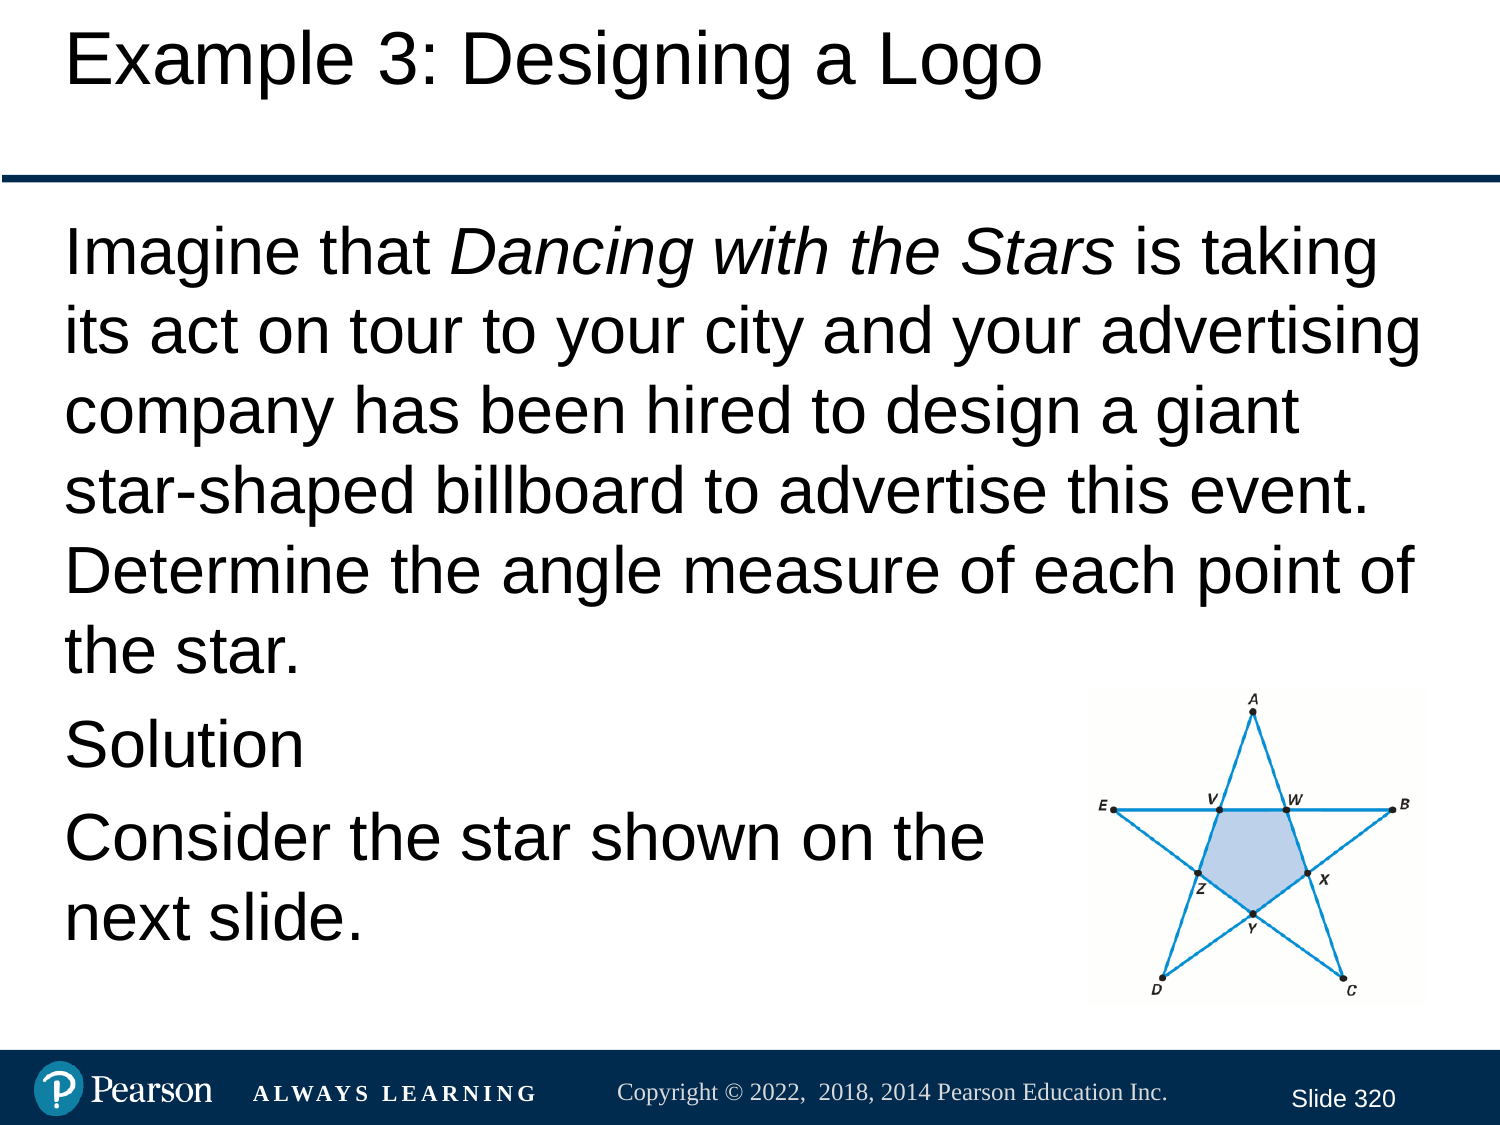

# Example 3: Designing a Logo
Imagine that Dancing with the Stars is taking its act on tour to your city and your advertising company has been hired to design a giant star-shaped billboard to advertise this event. Determine the angle measure of each point of the star.
Solution
Consider the star shown on the
next slide.